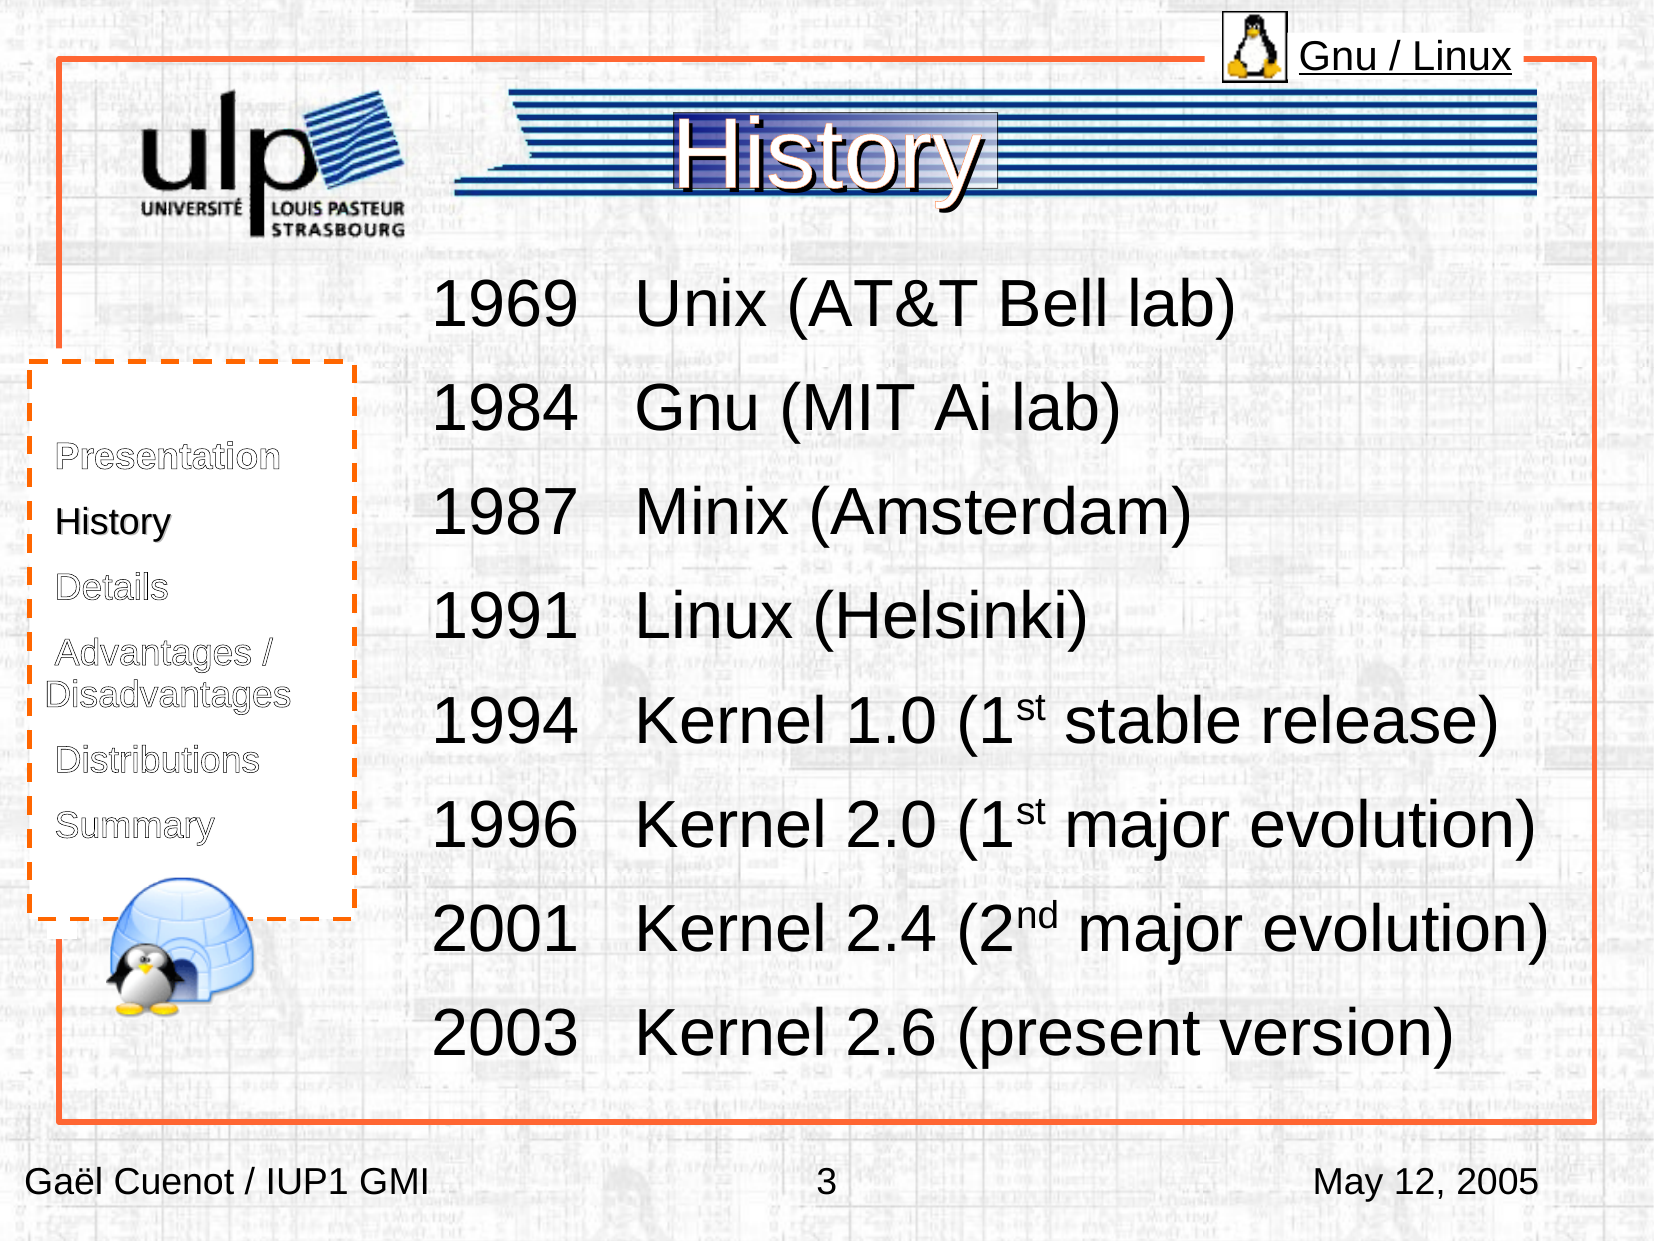

Gnu / Linux
History
# 1969	Unix (AT&T Bell lab)
 1984	Gnu (MIT Ai lab)
 1987	Minix (Amsterdam)
 1991	Linux (Helsinki)
 1994	Kernel 1.0 (1st stable release)
 1996	Kernel 2.0 (1st major evolution)
 2001	Kernel 2.4 (2nd major evolution)
 2003	Kernel 2.6 (present version)
 Presentation
 History
 Details
 Advantages / Disadvantages
 Distributions
 Summary
Gaël Cuenot / IUP1 GMI
May 12, 2005